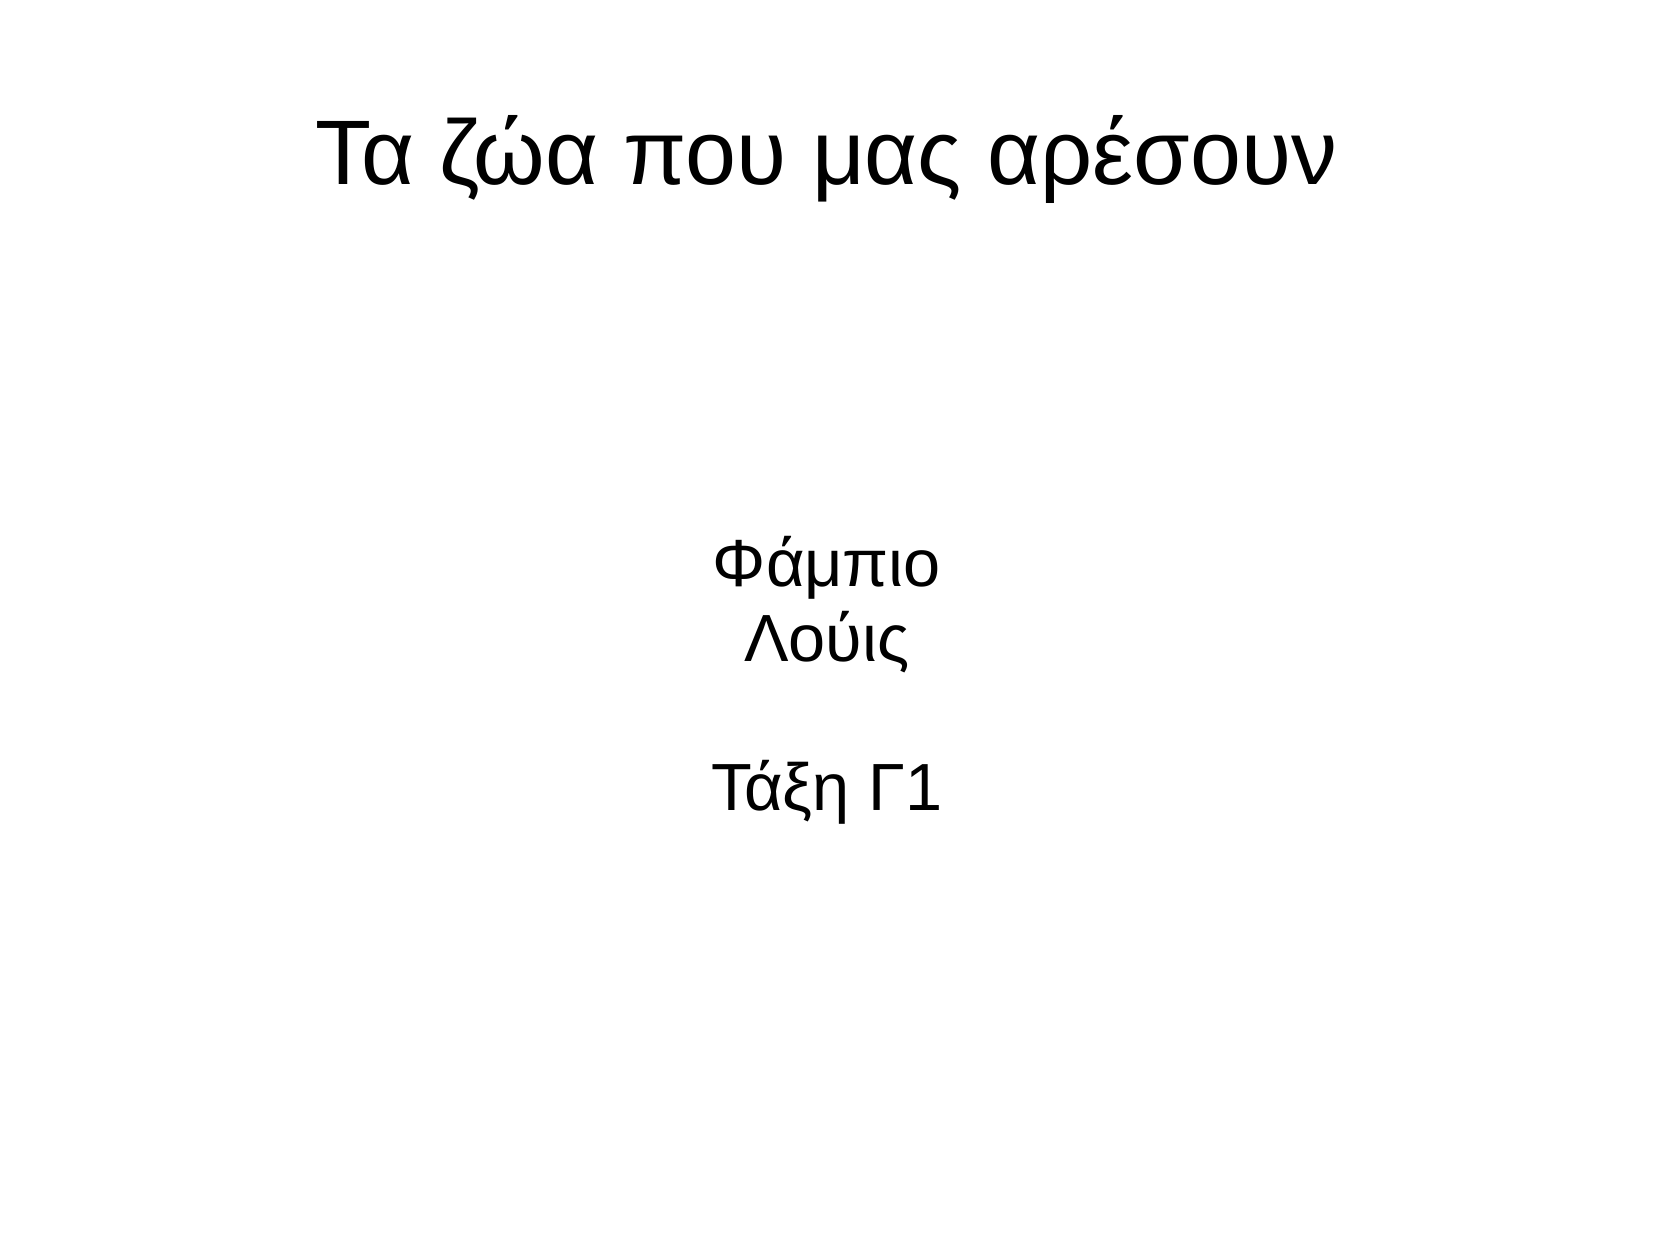

# Τα ζώα που μας αρέσουν
Φάμπιο
Λούις
Τάξη Γ1